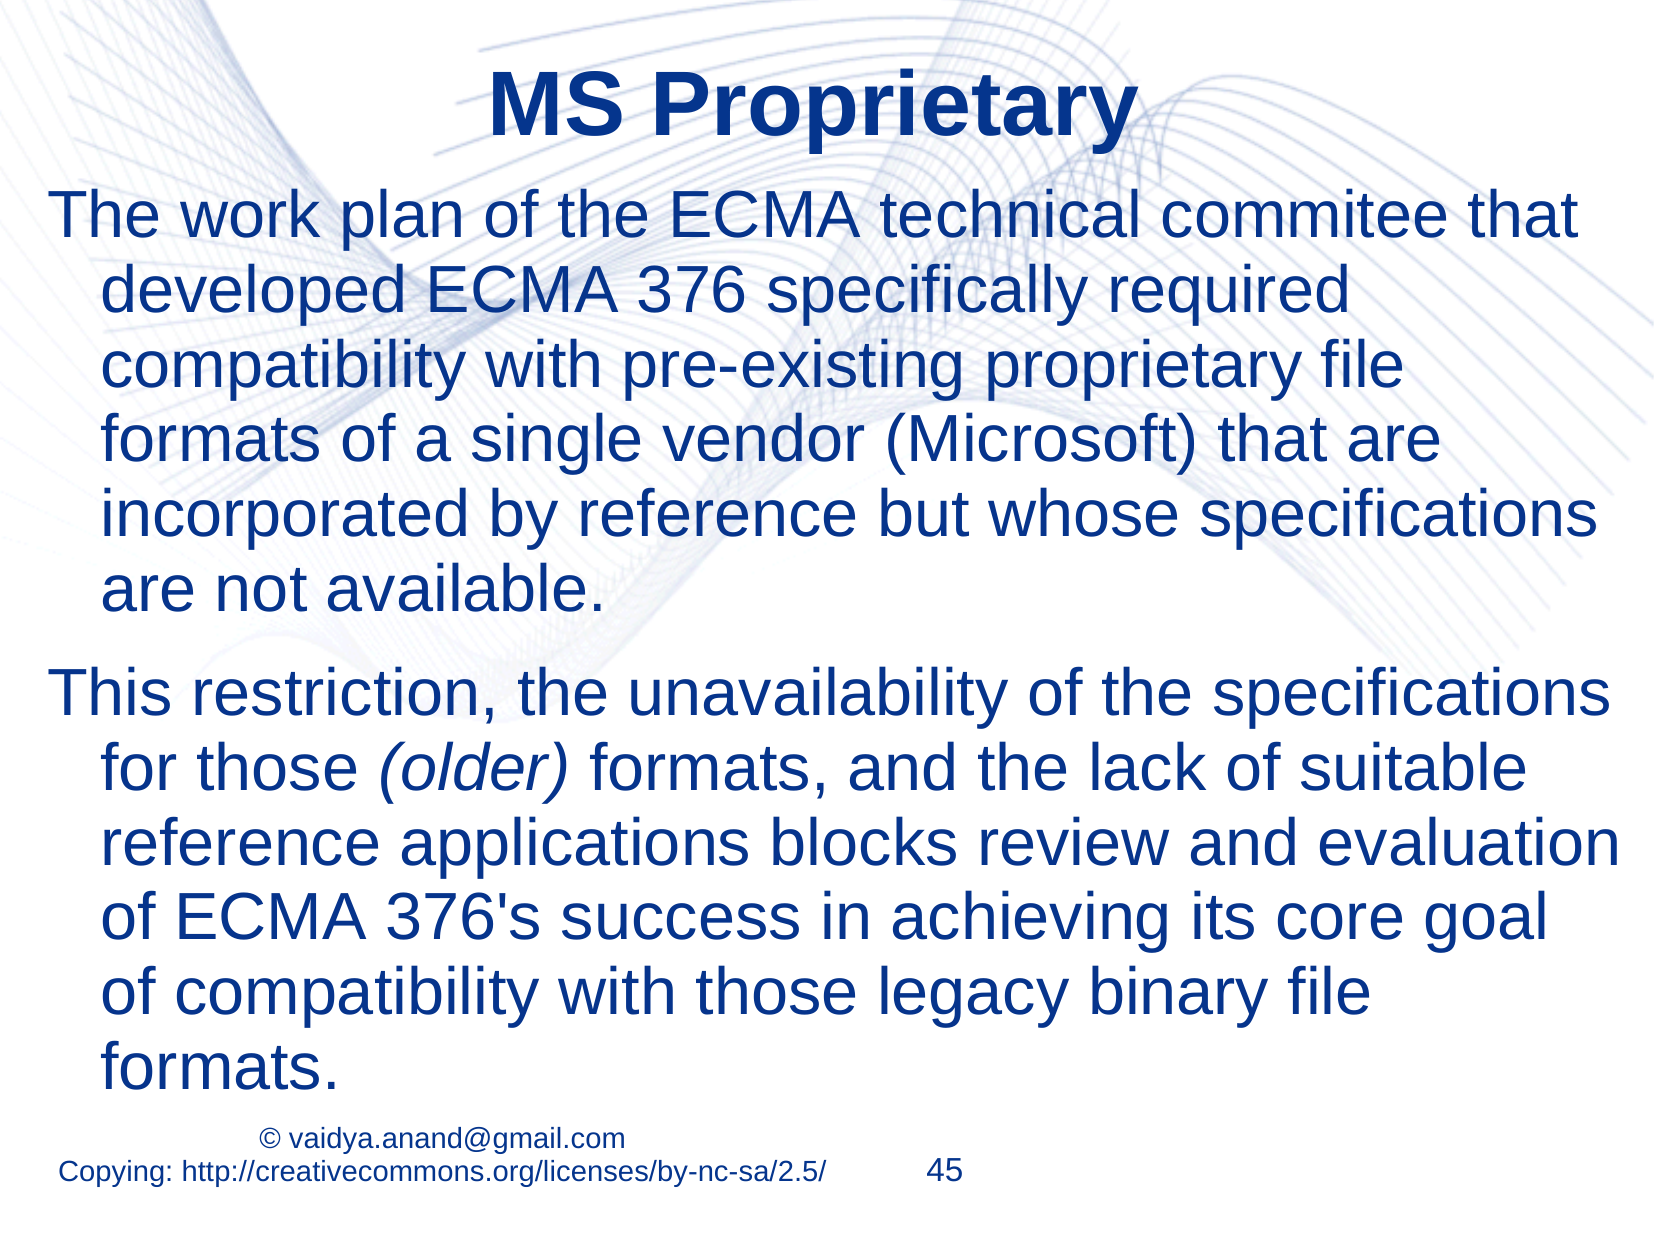

# MS Proprietary
The work plan of the ECMA technical commitee that developed ECMA 376 specifically required compatibility with pre-existing proprietary file formats of a single vendor (Microsoft) that are incorporated by reference but whose specifications are not available.
This restriction, the unavailability of the specifications for those (older) formats, and the lack of suitable reference applications blocks review and evaluation of ECMA 376's success in achieving its core goal of compatibility with those legacy binary file formats.
http://www.broffice.org
45